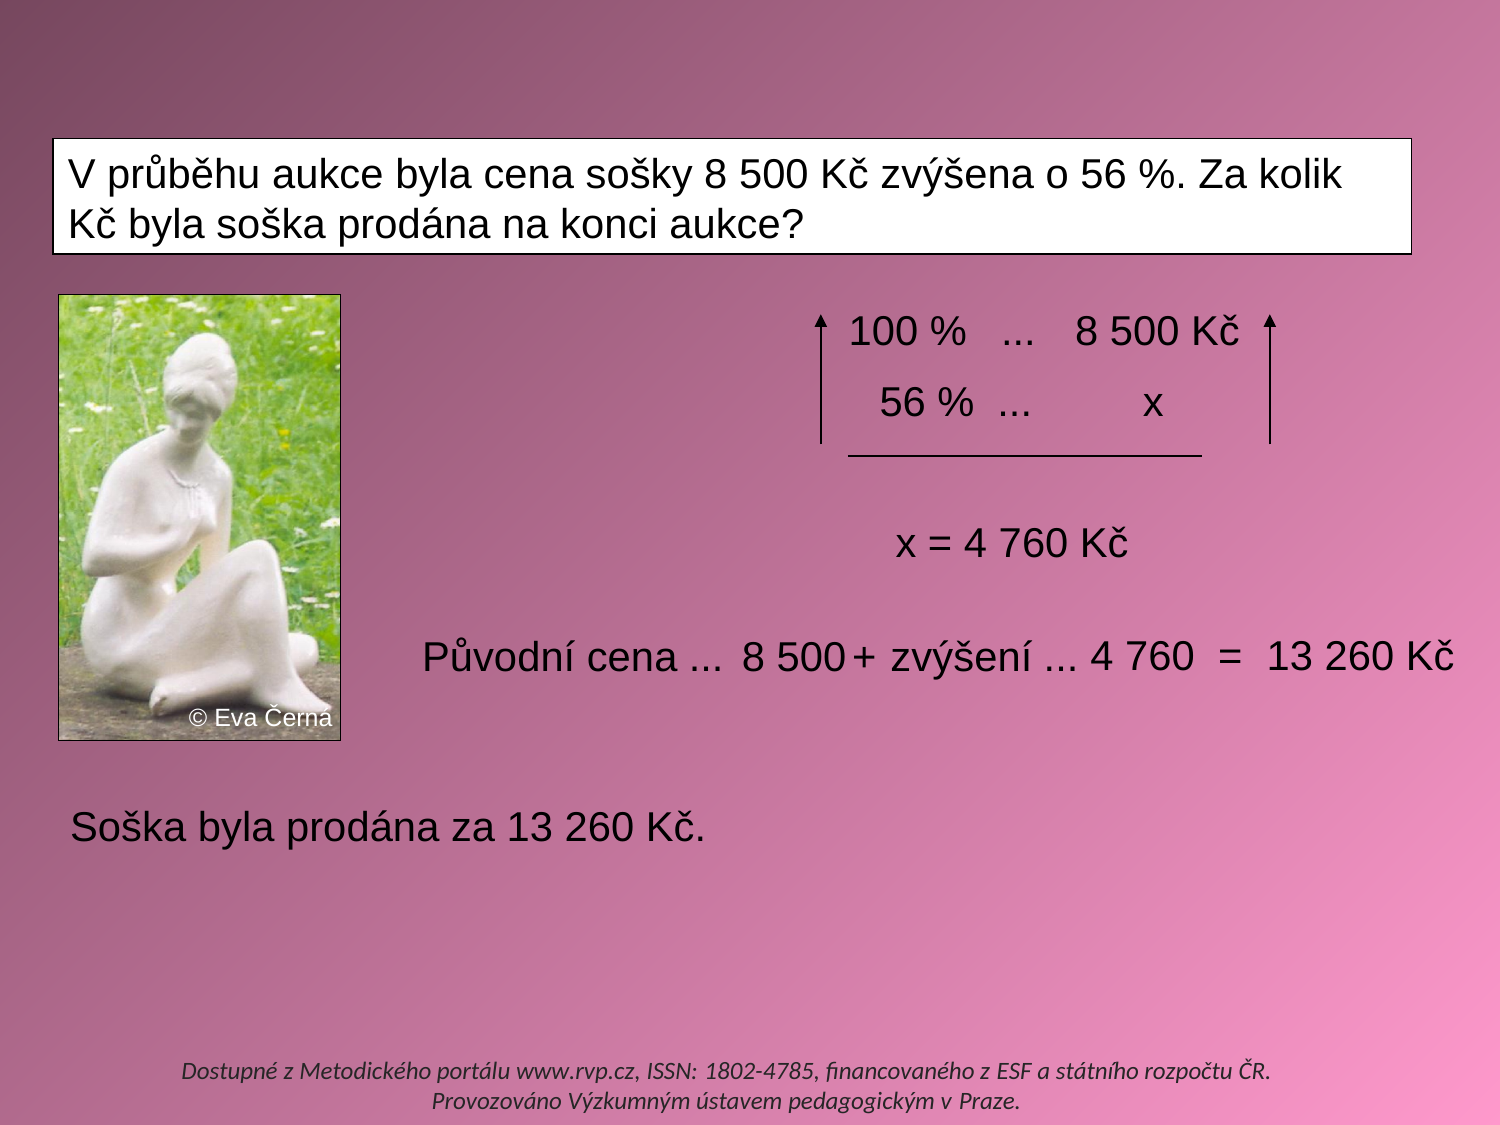

V průběhu aukce byla cena sošky 8 500 Kč zvýšena o 56 %. Za kolik Kč byla soška prodána na konci aukce?
© Eva Černá
100 % ...
8 500 Kč
56 % ...
x
x = 4 760 Kč
4 760
=
13 260 Kč
Původní cena ...
8 500
+
zvýšení ...
Soška byla prodána za 13 260 Kč.
Dostupné z Metodického portálu www.rvp.cz, ISSN: 1802-4785, financovaného z ESF a státního rozpočtu ČR. Provozováno Výzkumným ústavem pedagogickým v Praze.